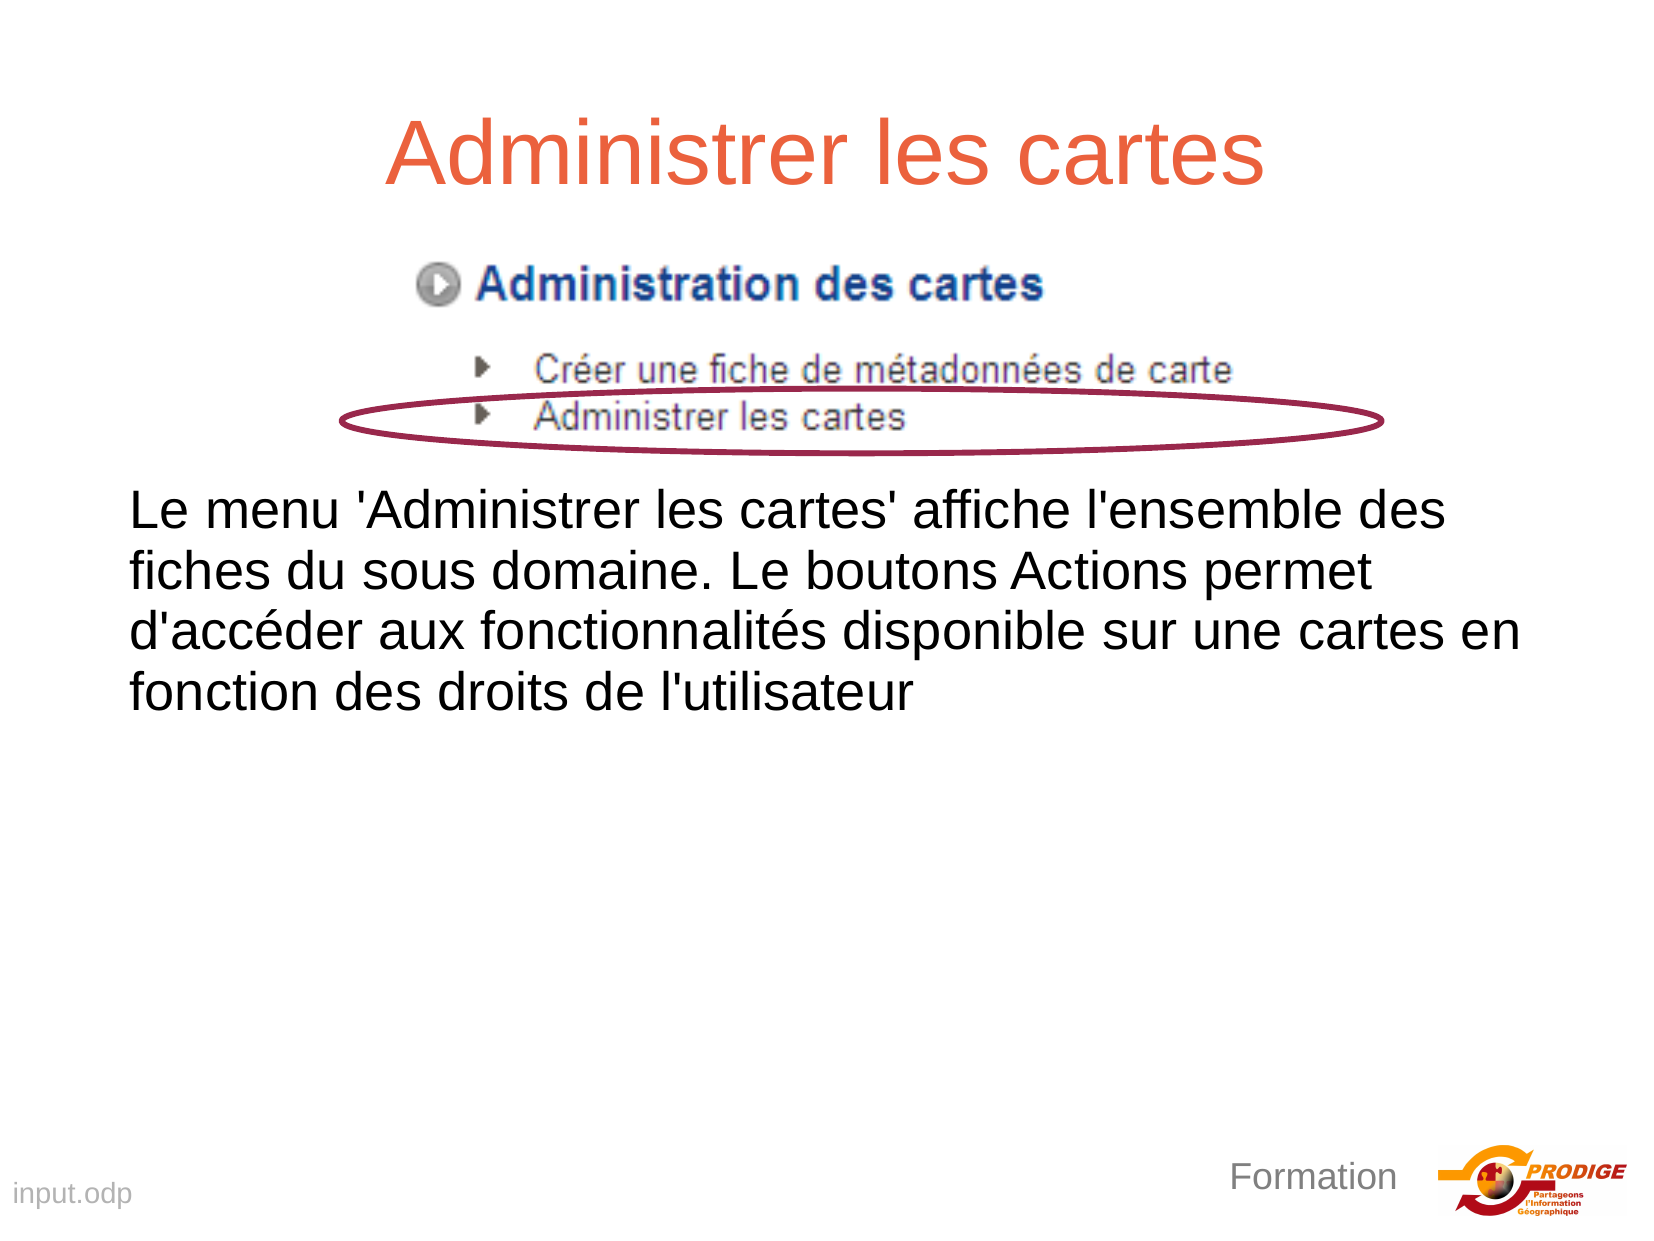

# Administrer les cartes
Le menu 'Administrer les cartes' affiche l'ensemble des fiches du sous domaine. Le boutons Actions permet d'accéder aux fonctionnalités disponible sur une cartes en fonction des droits de l'utilisateur